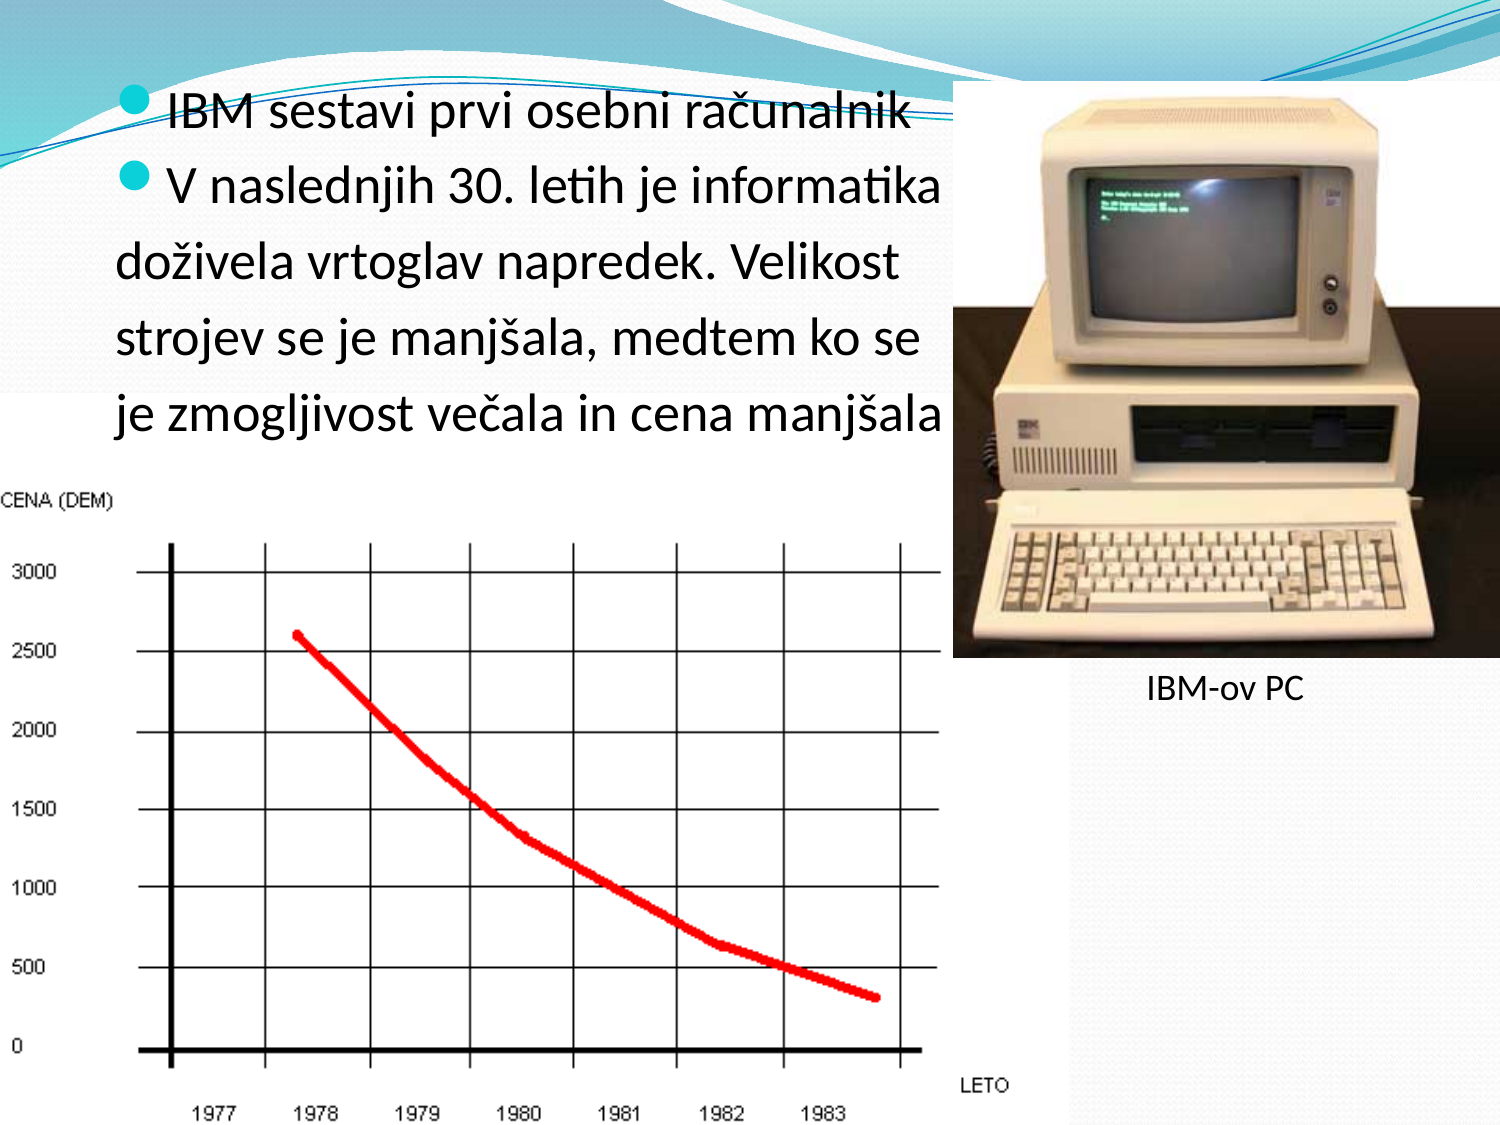

# IBM sestavi prvi osebni računalnik
V naslednjih 30. letih je informatika
doživela vrtoglav napredek. Velikost
strojev se je manjšala, medtem ko se
je zmogljivost večala in cena manjšala
IBM-ov PC